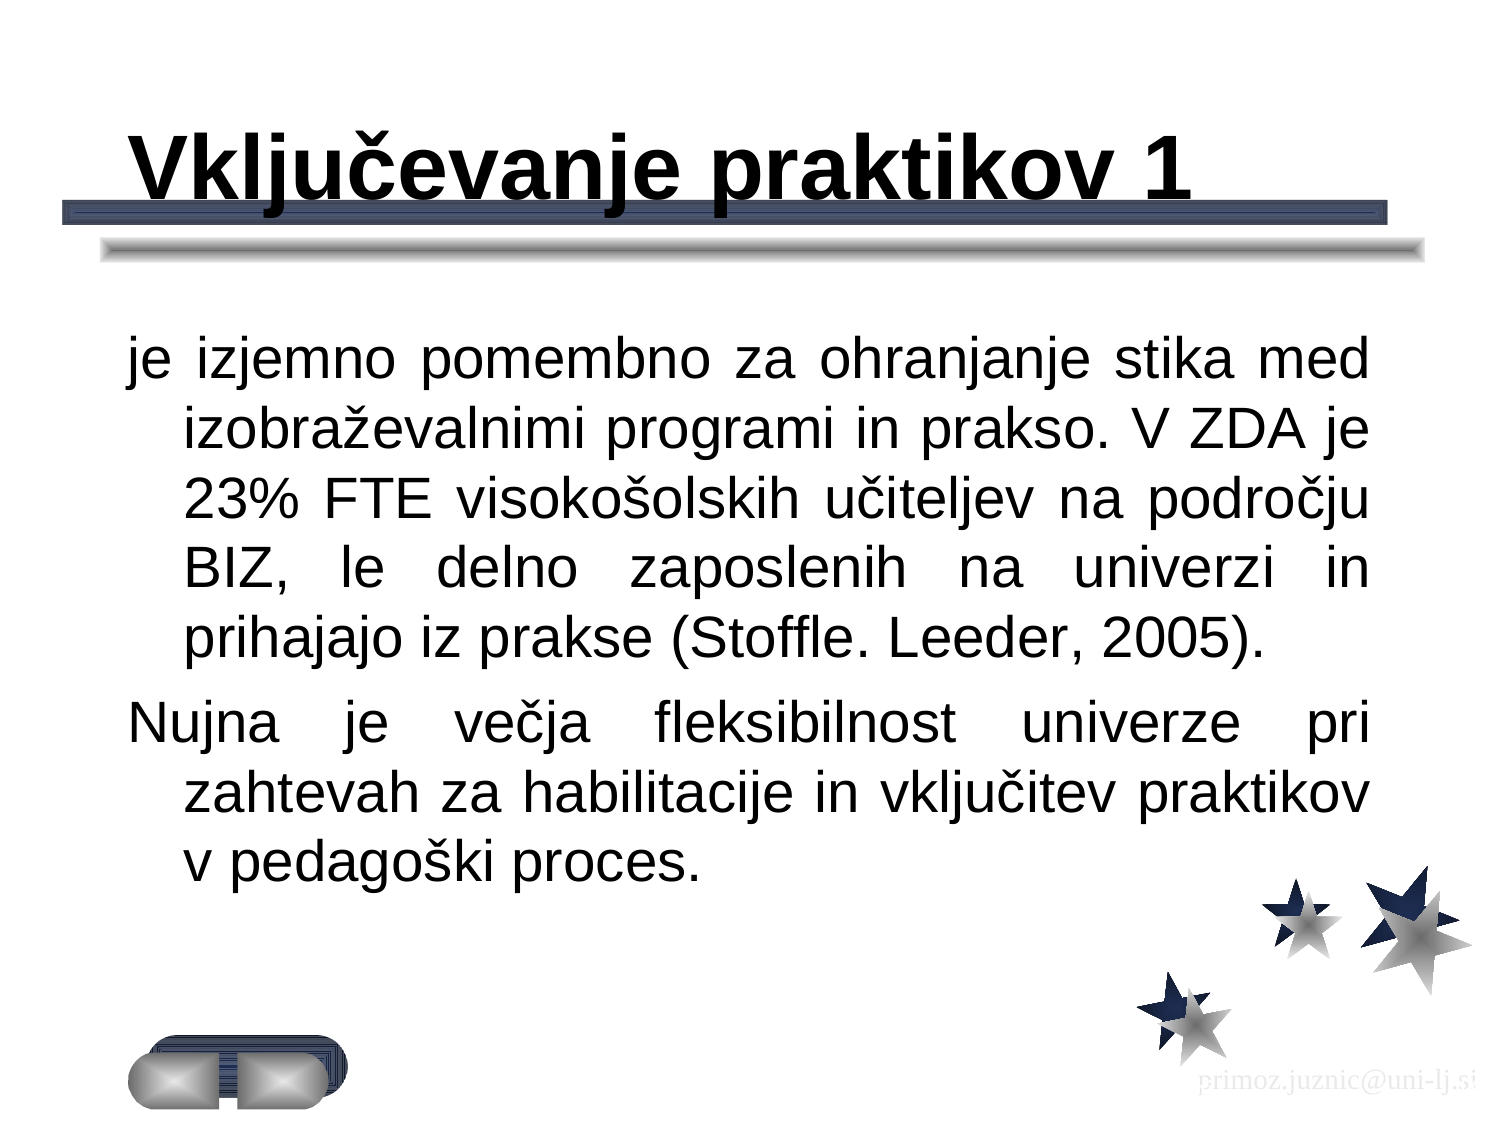

# Vključevanje praktikov 1
je izjemno pomembno za ohranjanje stika med izobraževalnimi programi in prakso. V ZDA je 23% FTE visokošolskih učiteljev na področju BIZ, le delno zaposlenih na univerzi in prihajajo iz prakse (Stoffle. Leeder, 2005).
Nujna je večja fleksibilnost univerze pri zahtevah za habilitacije in vključitev praktikov v pedagoški proces.
Primoz Juznic, BINK, FF, Univerza v Ljubljani